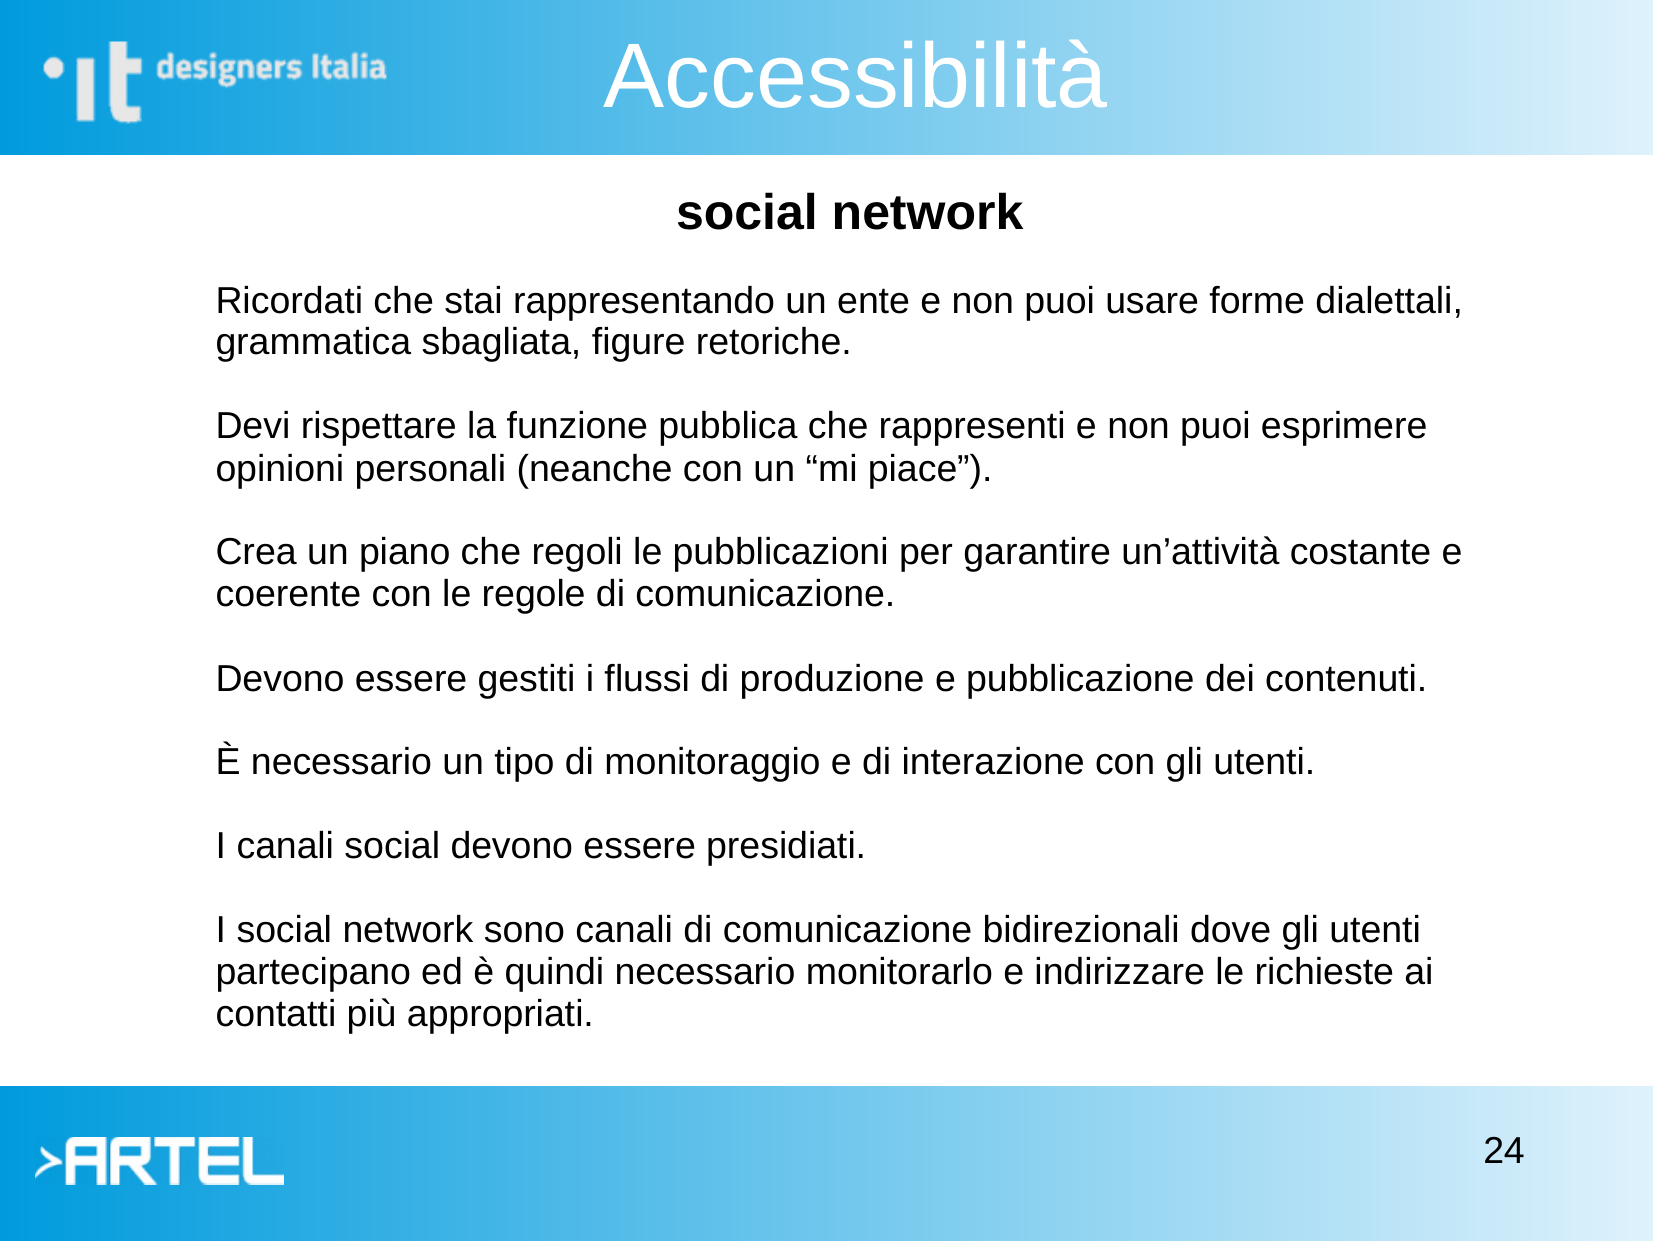

# Accessibilità
social network
Ricordati che stai rappresentando un ente e non puoi usare forme dialettali, grammatica sbagliata, figure retoriche.
Devi rispettare la funzione pubblica che rappresenti e non puoi esprimere opinioni personali (neanche con un “mi piace”).
Crea un piano che regoli le pubblicazioni per garantire un’attività costante e coerente con le regole di comunicazione.
Devono essere gestiti i flussi di produzione e pubblicazione dei contenuti.
È necessario un tipo di monitoraggio e di interazione con gli utenti.
I canali social devono essere presidiati.
I social network sono canali di comunicazione bidirezionali dove gli utenti partecipano ed è quindi necessario monitorarlo e indirizzare le richieste ai contatti più appropriati.